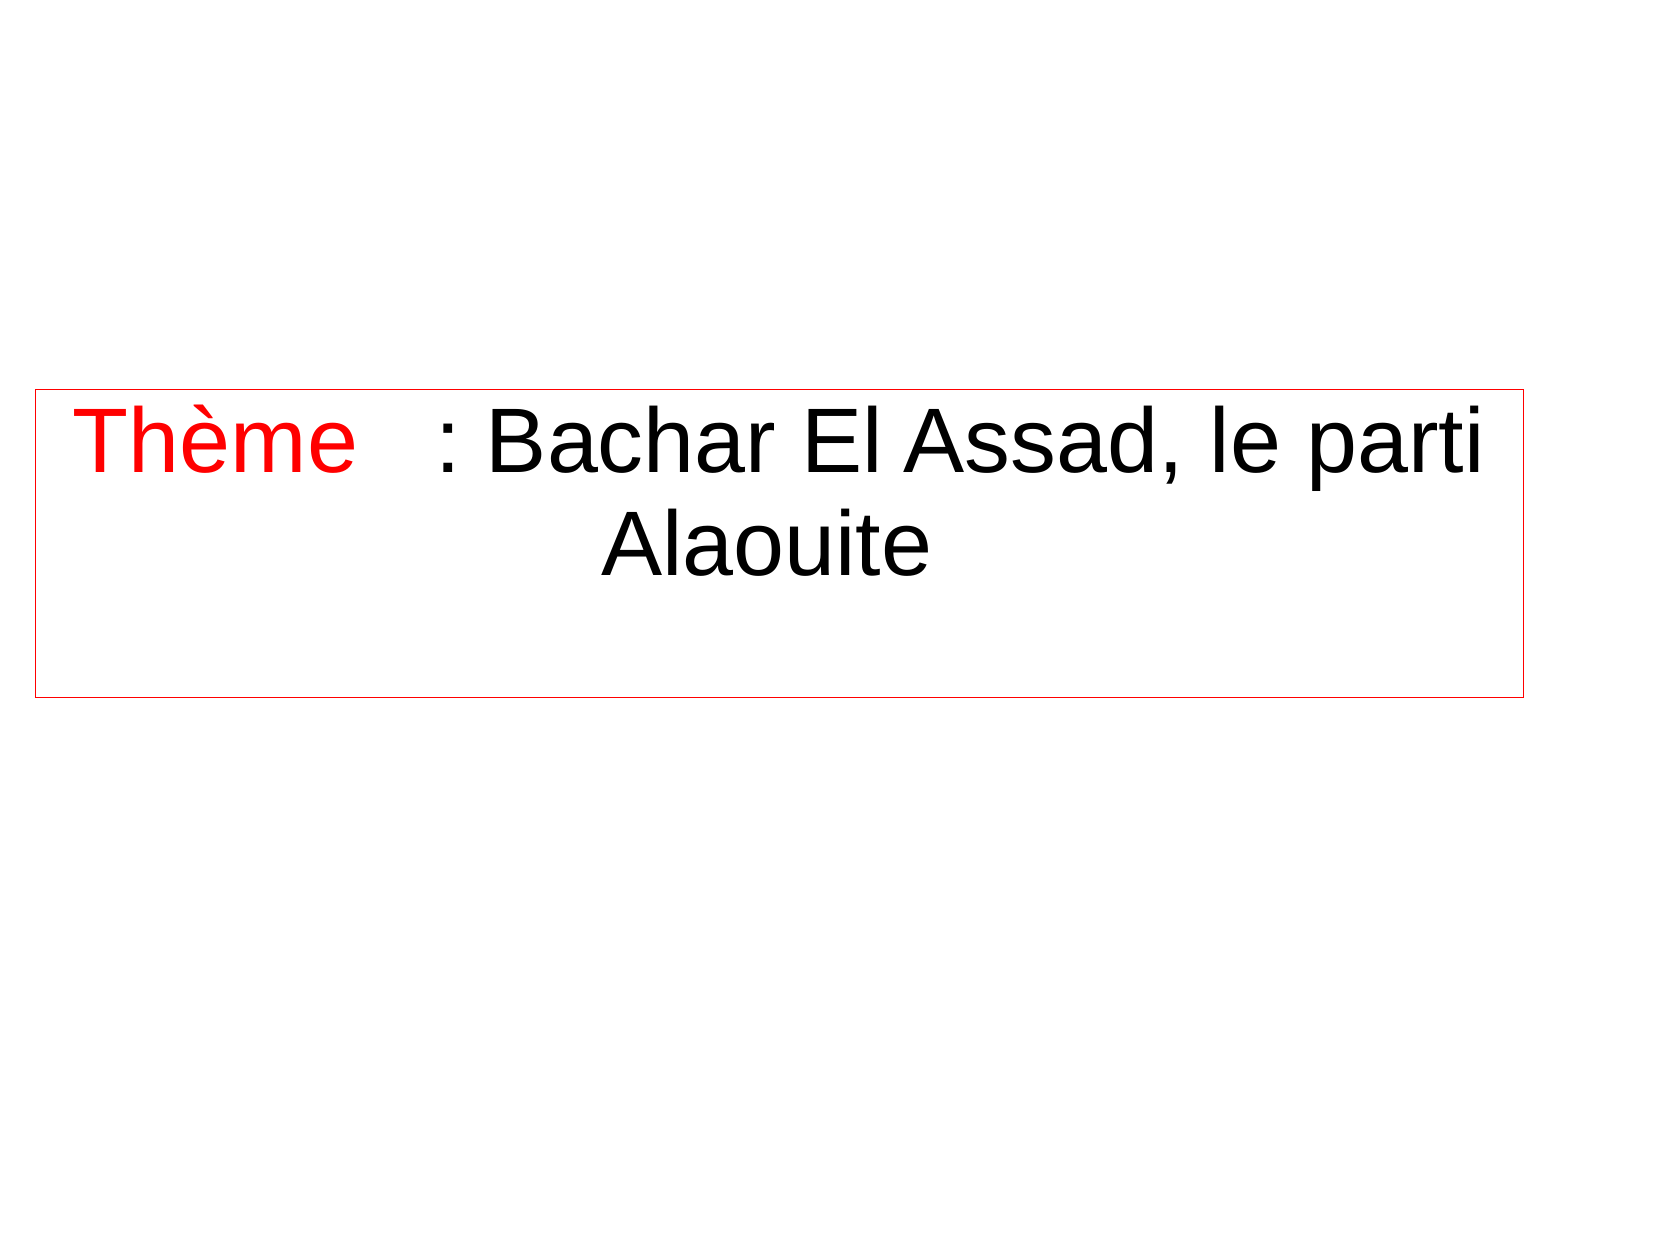

# Thème  : Bachar El Assad, le parti Alaouite